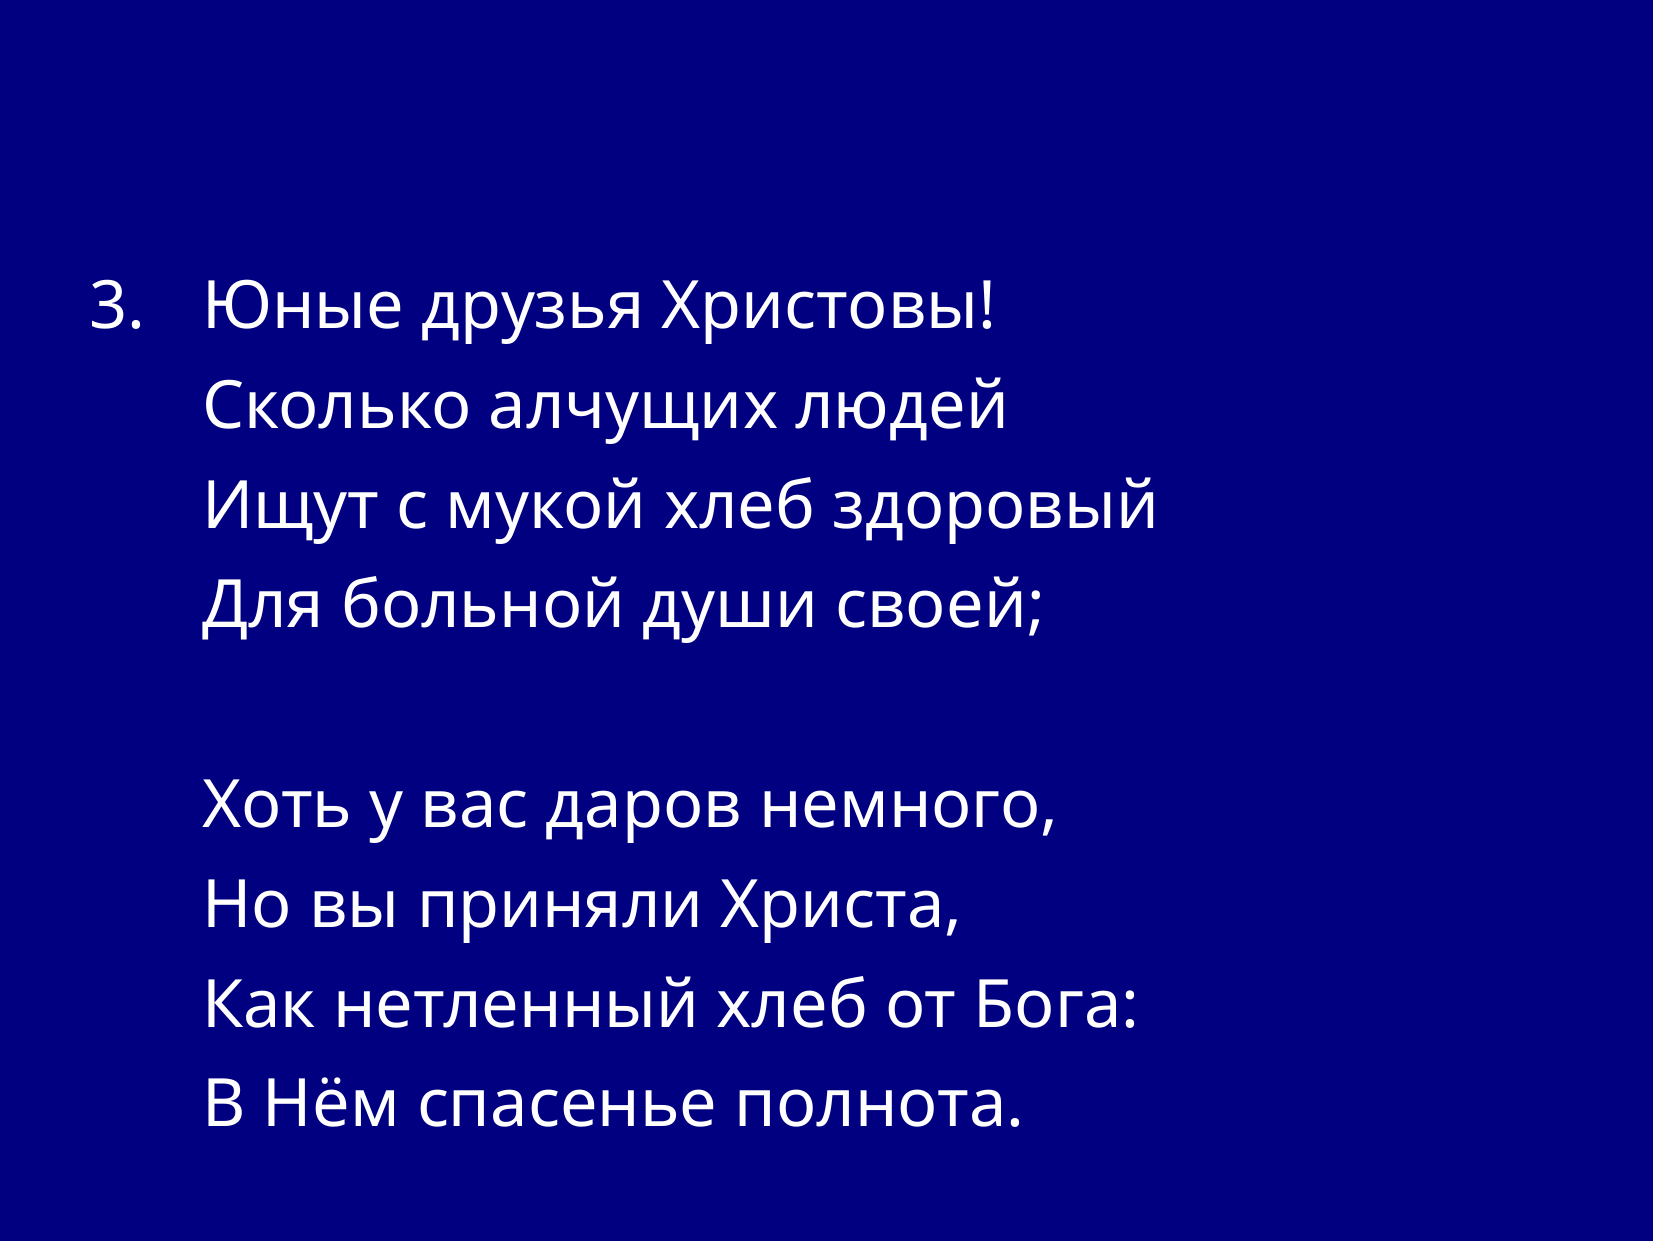

3.	Юные друзья Христовы!
	Сколько алчущих людей
	Ищут с мукой хлеб здоровый
	Для больной души своей;
	Хоть у вас даров немного,
	Но вы приняли Христа,
	Как нетленный хлеб от Бога:
	В Нём спасенье полнота.